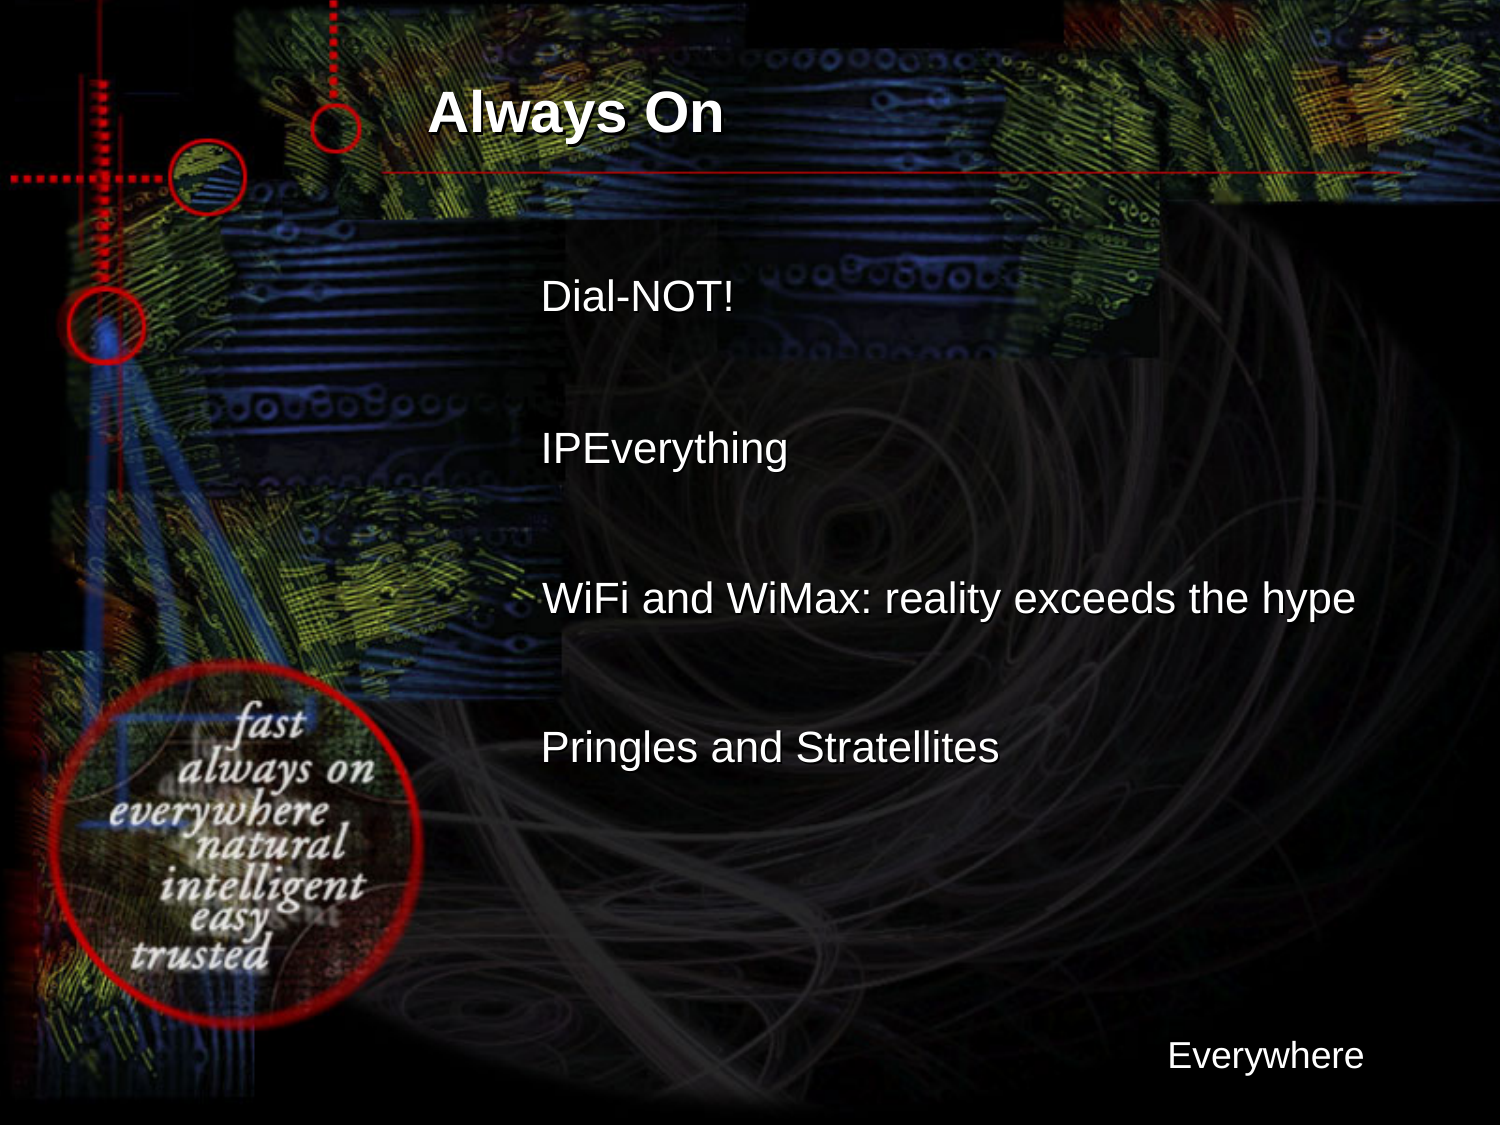

# Always On
Dial-NOT!
IPEverything
WiFi and WiMax: reality exceeds the hype
Pringles and Stratellites
Everywhere